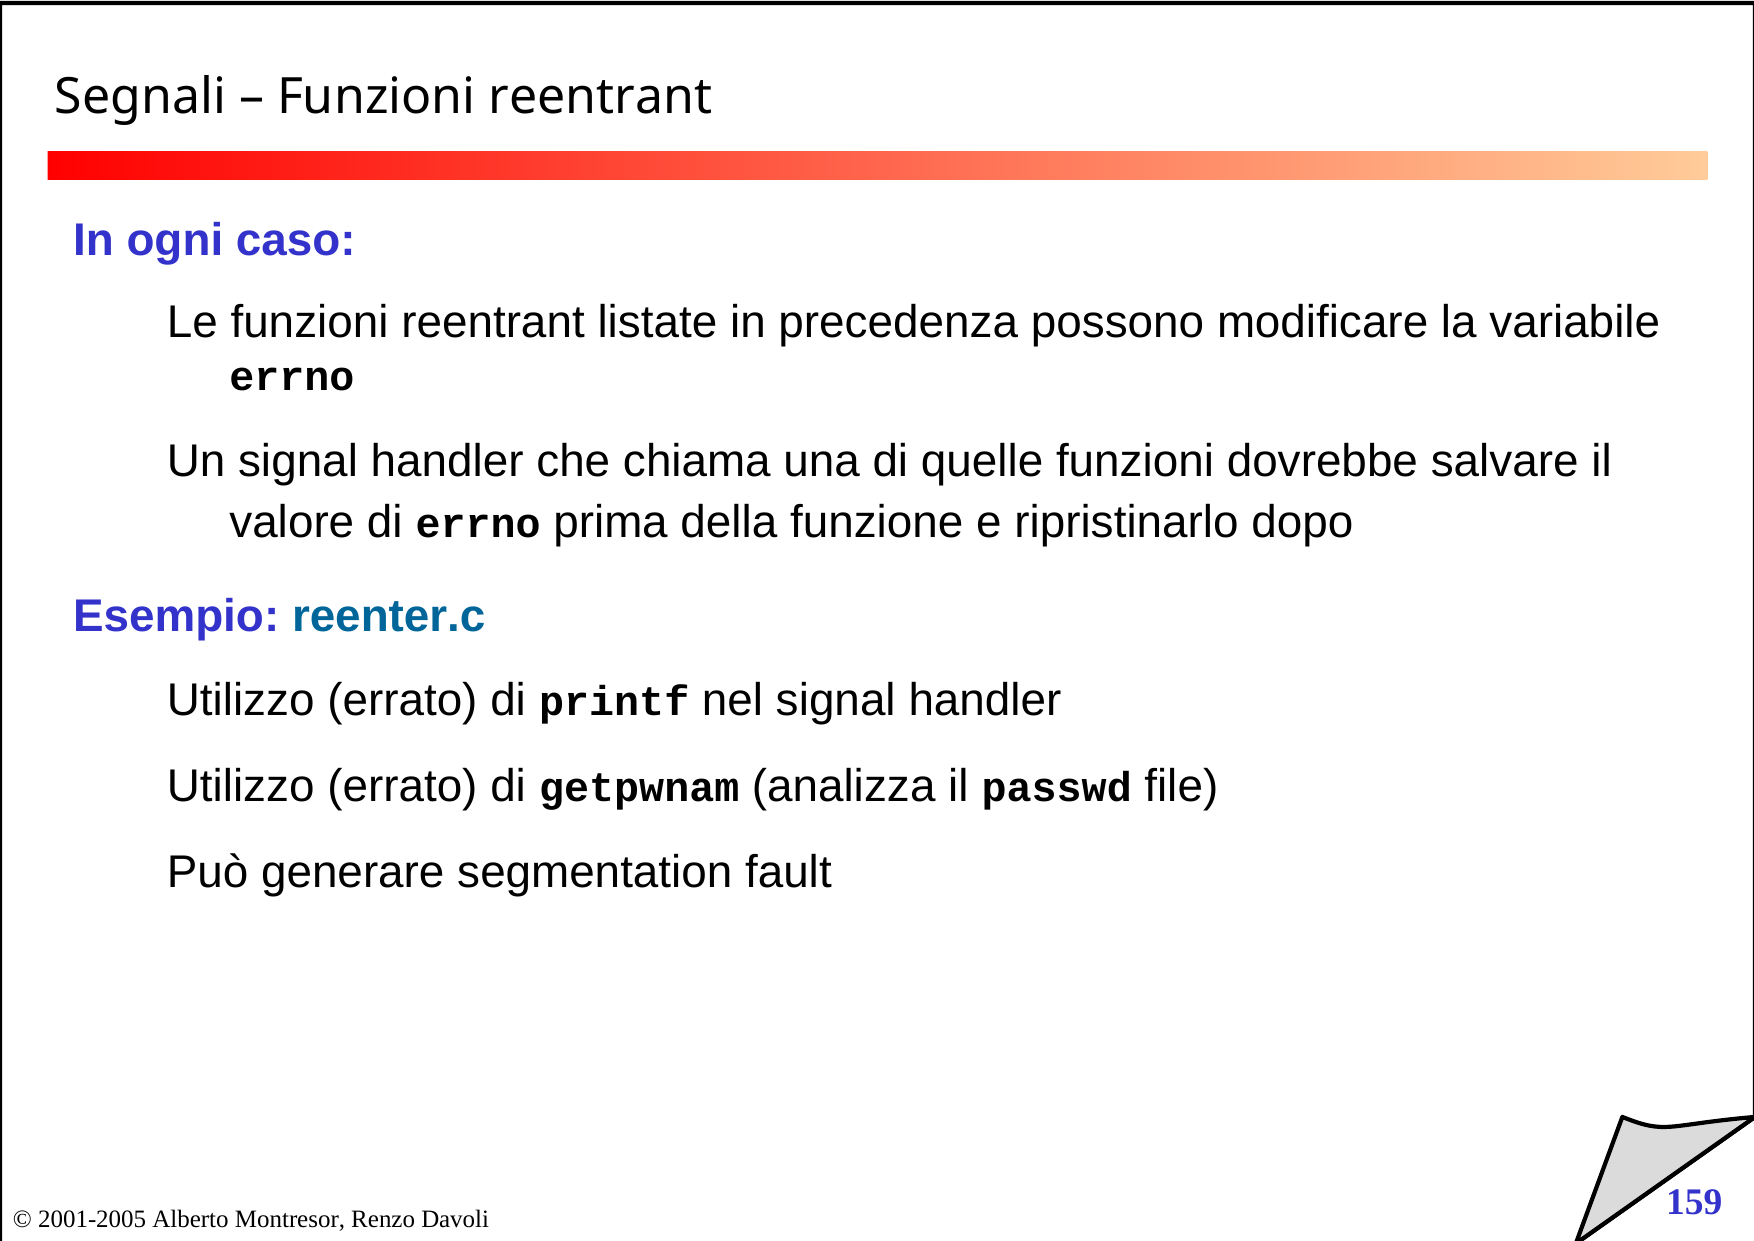

# Segnali – Funzioni reentrant
In ogni caso:
Le funzioni reentrant listate in precedenza possono modificare la variabile errno
Un signal handler che chiama una di quelle funzioni dovrebbe salvare il valore di errno prima della funzione e ripristinarlo dopo
Esempio: reenter.c
Utilizzo (errato) di printf nel signal handler
Utilizzo (errato) di getpwnam (analizza il passwd file)
Può generare segmentation fault